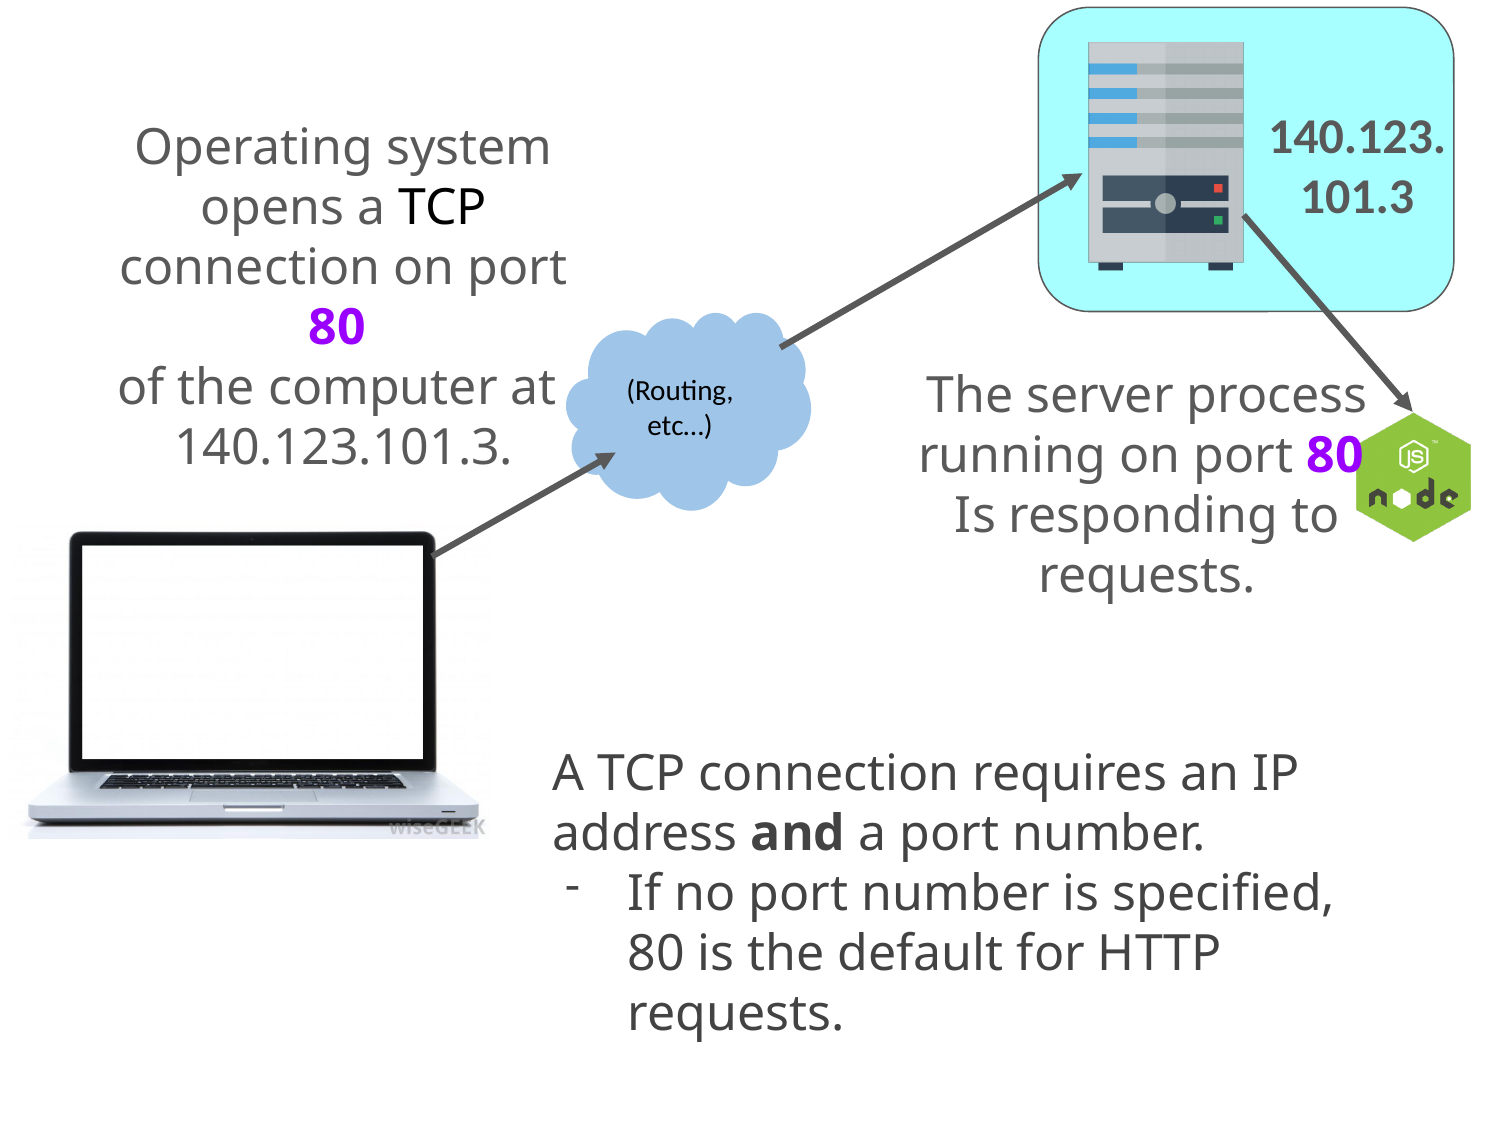

140.123.101.3
# Operating system opens a TCP connection on port 80 of the computer at
140.123.101.3.
(Routing, etc…)
The server process running on port 80
Is responding to requests.
A TCP connection requires an IP address and a port number.
If no port number is specified, 80 is the default for HTTP requests.